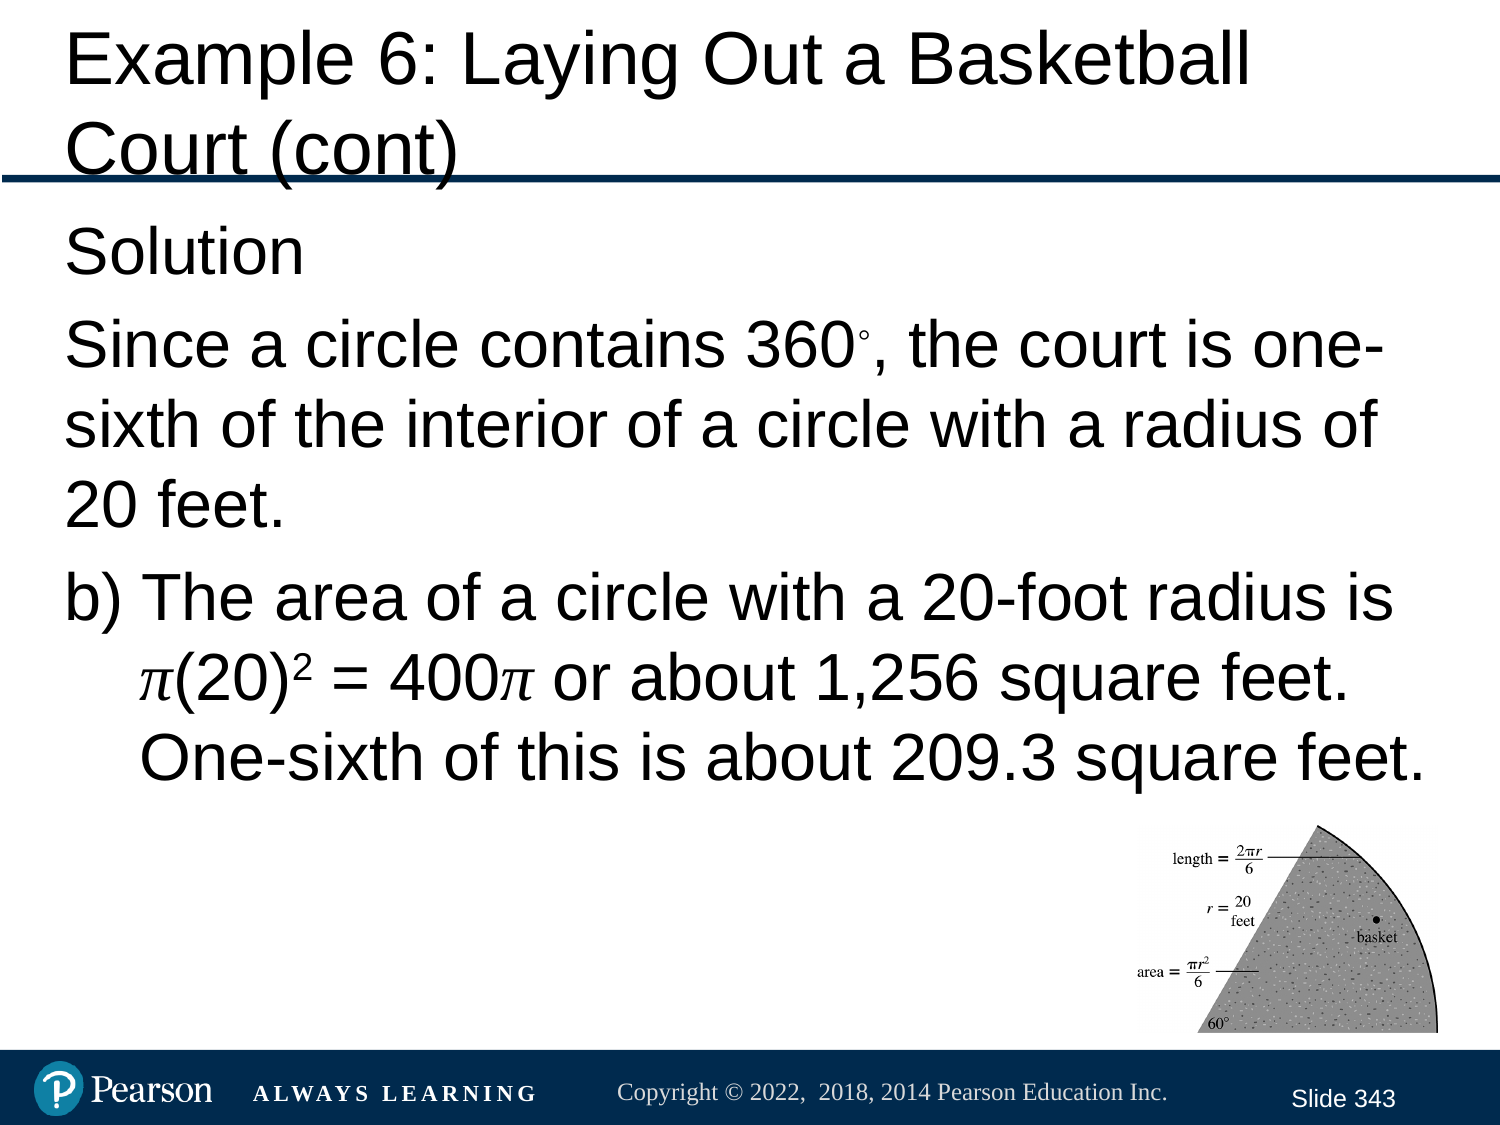

Example 6: Laying Out a Basketball Court (cont)
# Solution
Since a circle contains 360◦, the court is one-sixth of the interior of a circle with a radius of 20 feet.
b) The area of a circle with a 20-foot radius is π(20)2 = 400π or about 1,256 square feet. One-sixth of this is about 209.3 square feet.